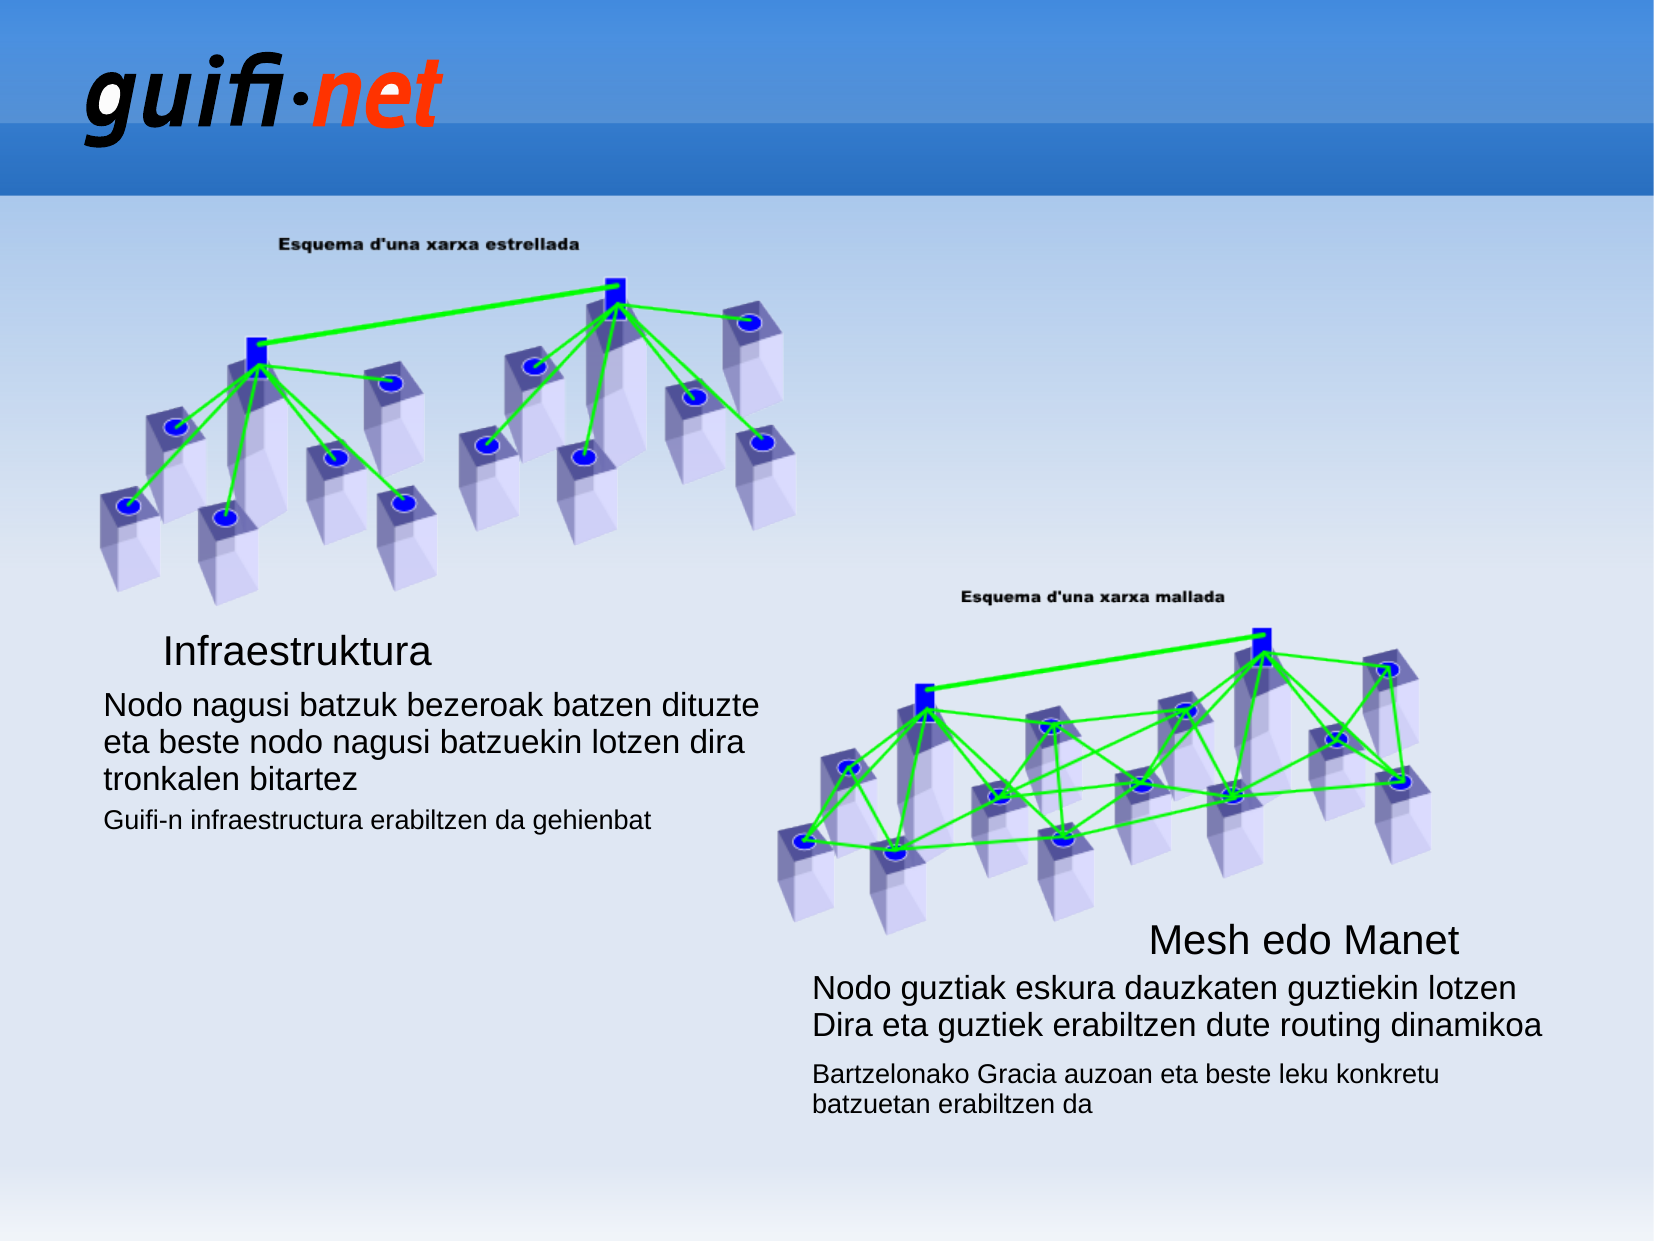

Infraestruktura
Nodo nagusi batzuk bezeroak batzen dituzte
eta beste nodo nagusi batzuekin lotzen dira
tronkalen bitartez
Guifi-n infraestructura erabiltzen da gehienbat
Mesh edo Manet
Nodo guztiak eskura dauzkaten guztiekin lotzen
Dira eta guztiek erabiltzen dute routing dinamikoa
Bartzelonako Gracia auzoan eta beste leku konkretu batzuetan erabiltzen da